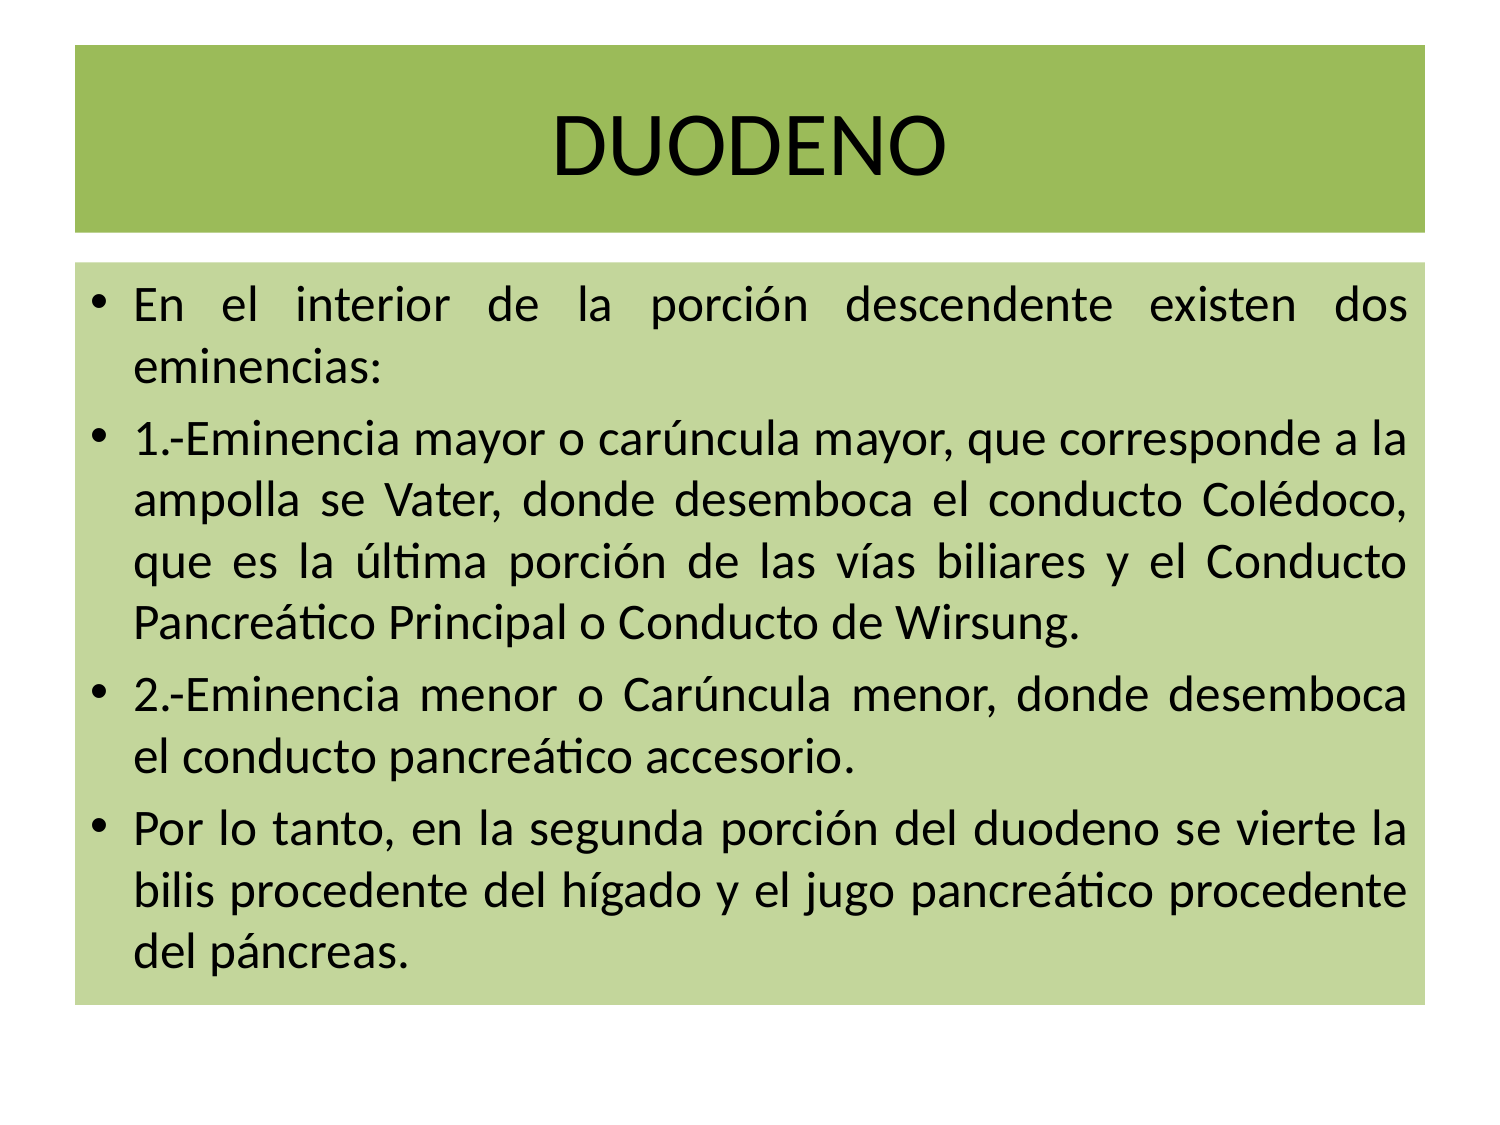

# DUODENO
En el interior de la porción descendente existen dos eminencias:
1.-Eminencia mayor o carúncula mayor, que corresponde a la ampolla se Vater, donde desemboca el conducto Colédoco, que es la última porción de las vías biliares y el Conducto Pancreático Principal o Conducto de Wirsung.
2.-Eminencia menor o Carúncula menor, donde desemboca el conducto pancreático accesorio.
Por lo tanto, en la segunda porción del duodeno se vierte la bilis procedente del hígado y el jugo pancreático procedente del páncreas.